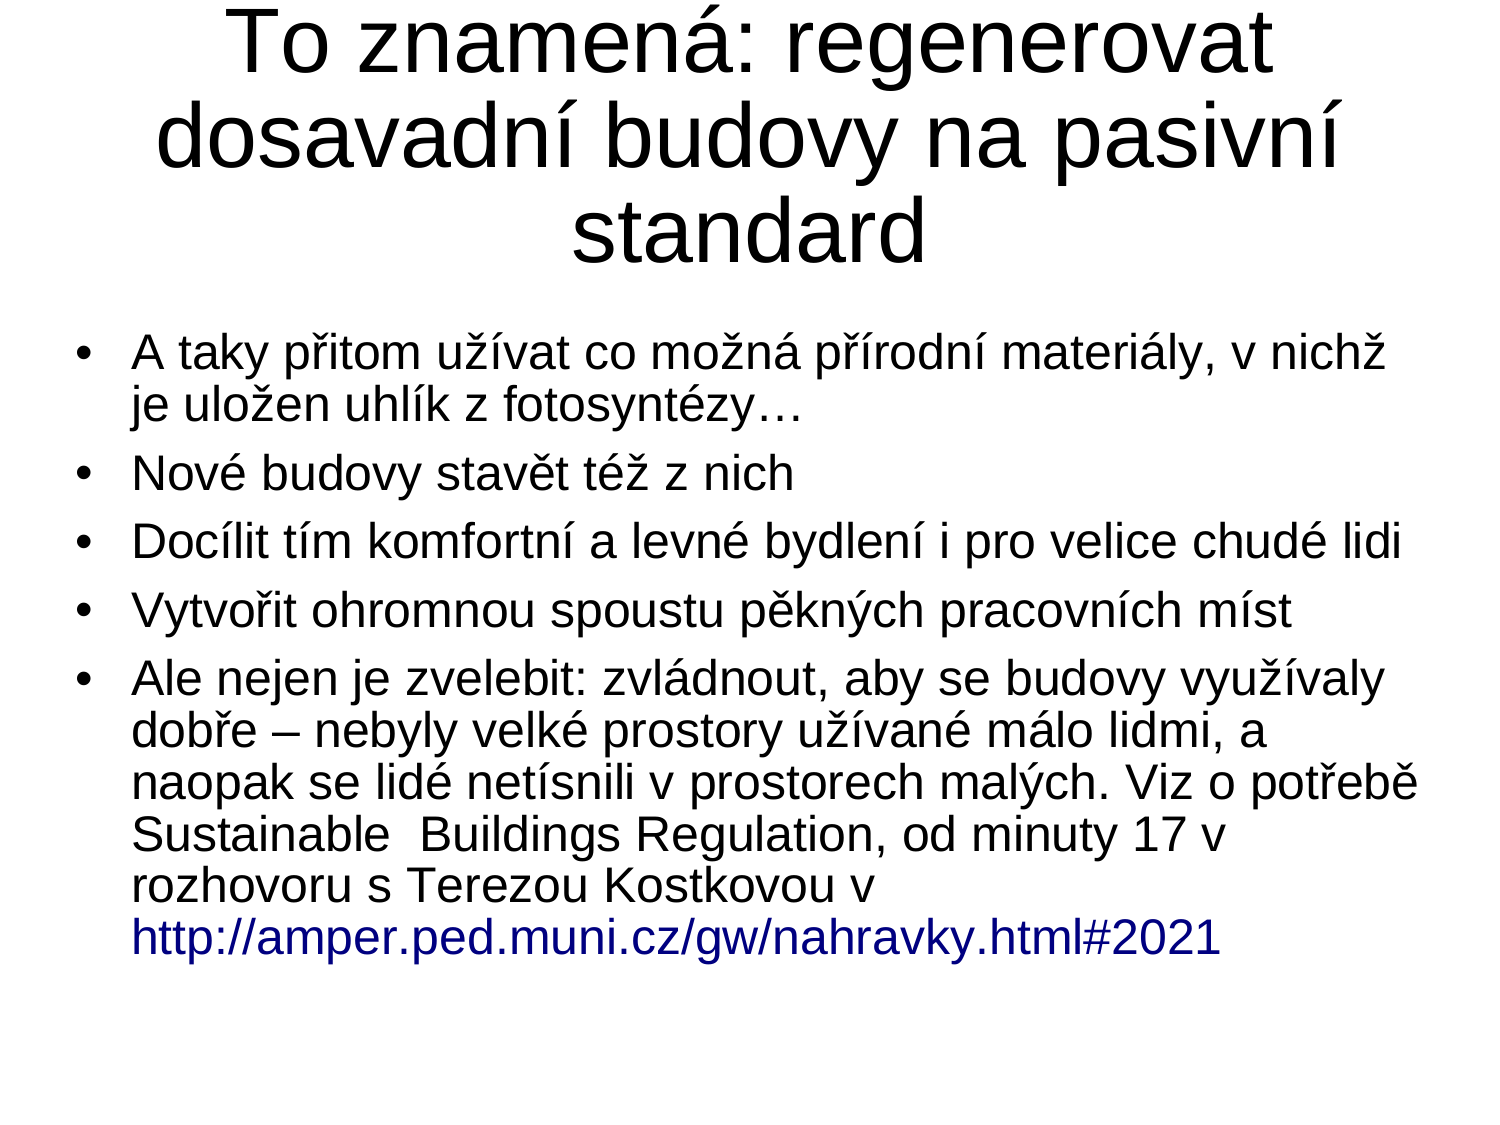

# To znamená: regenerovat dosavadní budovy na pasivní standard
A taky přitom užívat co možná přírodní materiály, v nichž je uložen uhlík z fotosyntézy…
Nové budovy stavět též z nich
Docílit tím komfortní a levné bydlení i pro velice chudé lidi
Vytvořit ohromnou spoustu pěkných pracovních míst
Ale nejen je zvelebit: zvládnout, aby se budovy využívaly dobře – nebyly velké prostory užívané málo lidmi, a naopak se lidé netísnili v prostorech malých. Viz o potřebě Sustainable Buildings Regulation, od minuty 17 v rozhovoru s Terezou Kostkovou v http://amper.ped.muni.cz/gw/nahravky.html#2021